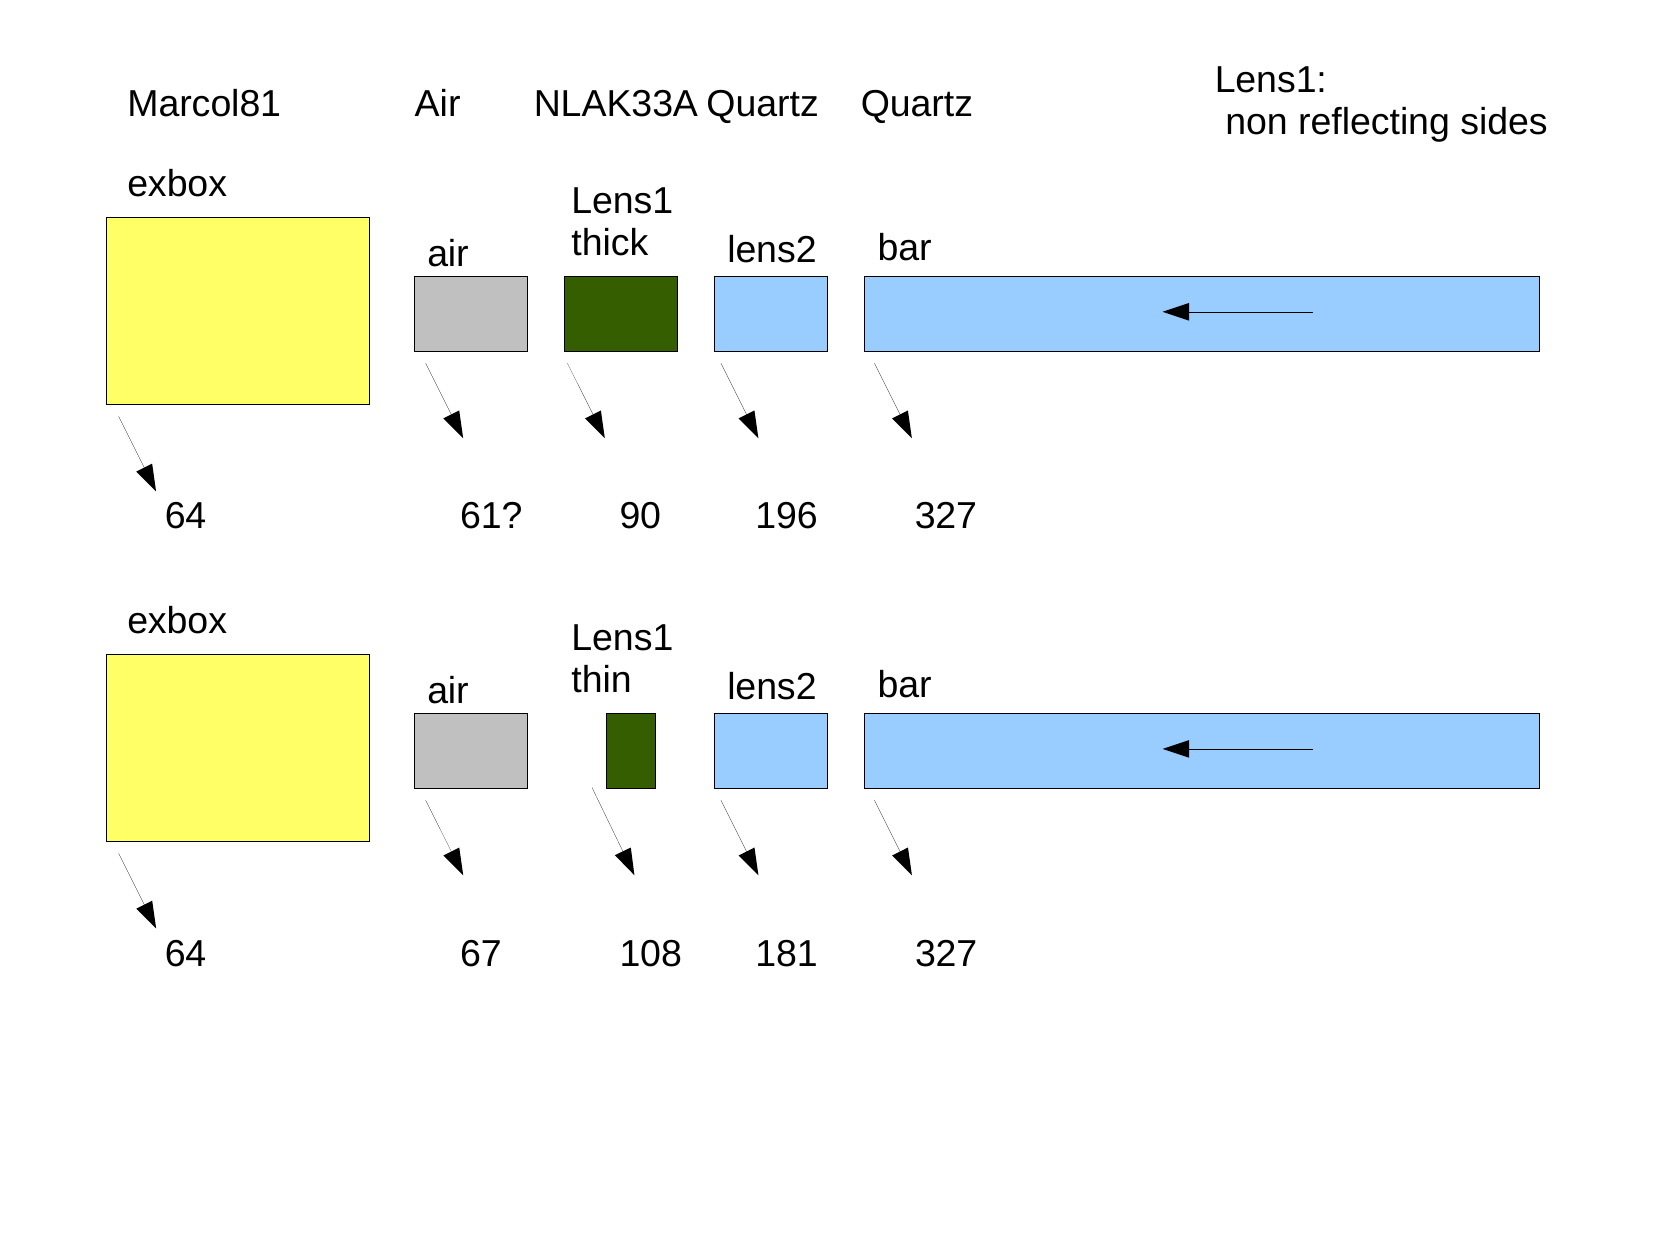

Lens1:
 non reflecting sides
Marcol81 Air NLAK33A Quartz Quartz
exbox
Lens1
thick
bar
lens2
air
64
61?
90
196
327
exbox
Lens1
thin
bar
lens2
air
64
67
108
181
327